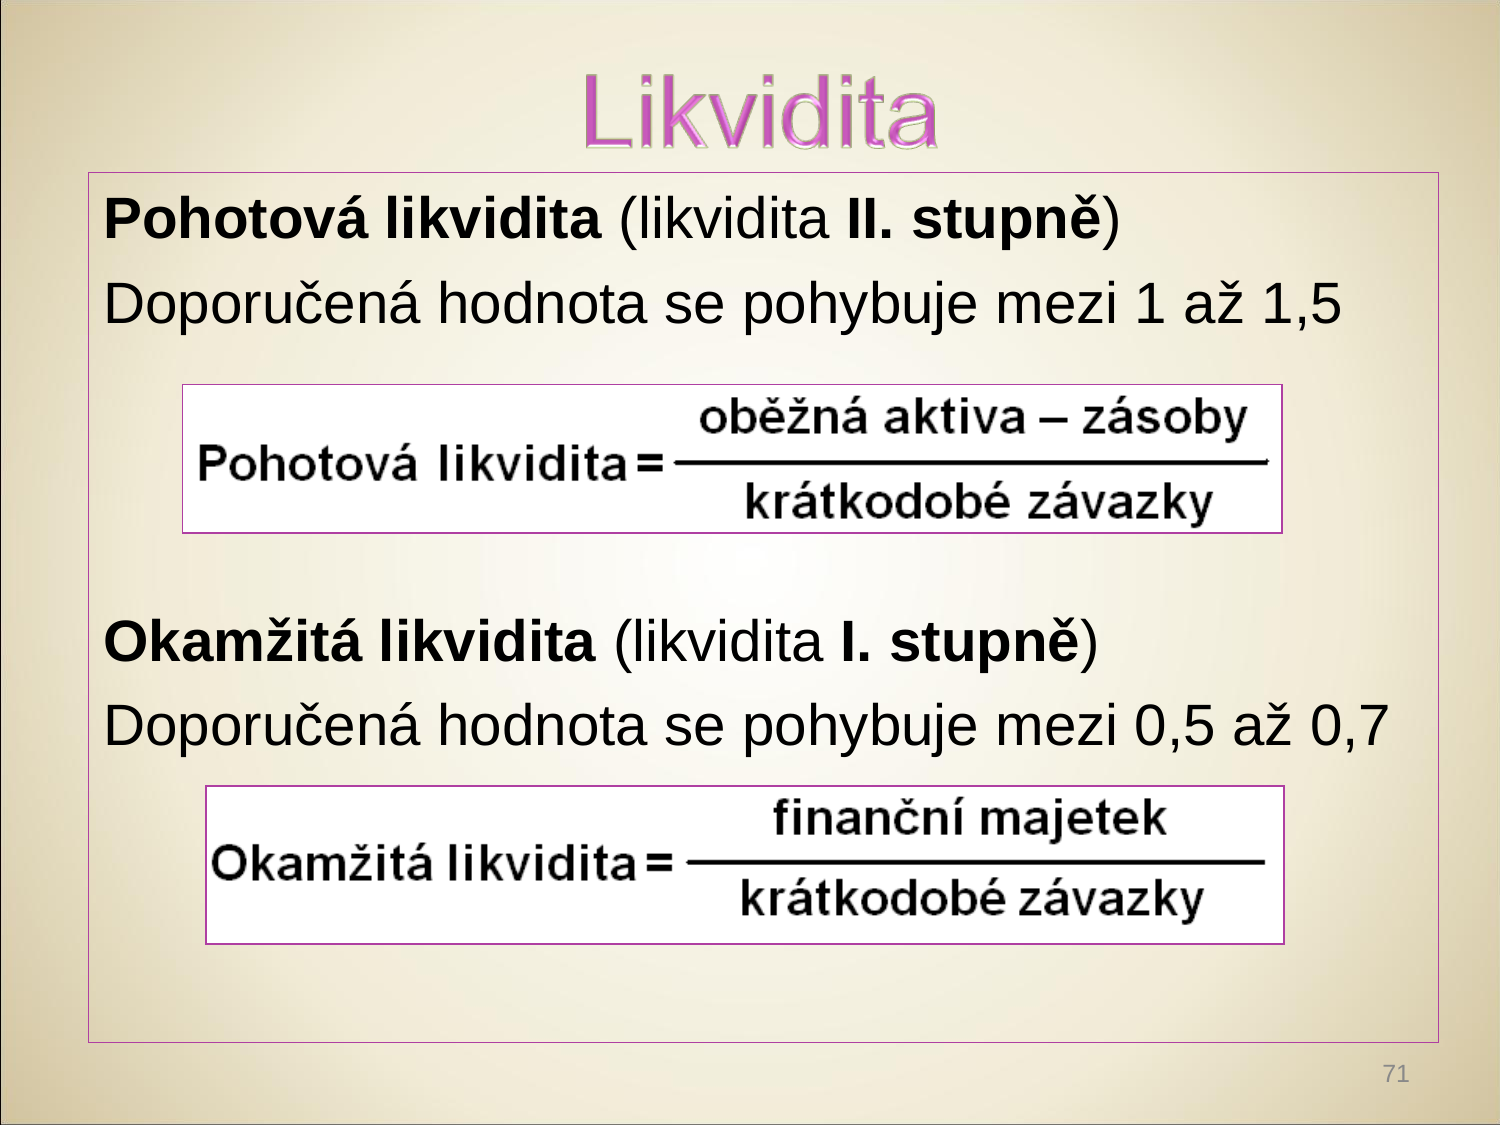

# Pohotová likvidita (likvidita II. stupně)
Doporučená hodnota se pohybuje mezi 1 až 1,5
Okamžitá likvidita (likvidita I. stupně)
Doporučená hodnota se pohybuje mezi 0,5 až 0,7